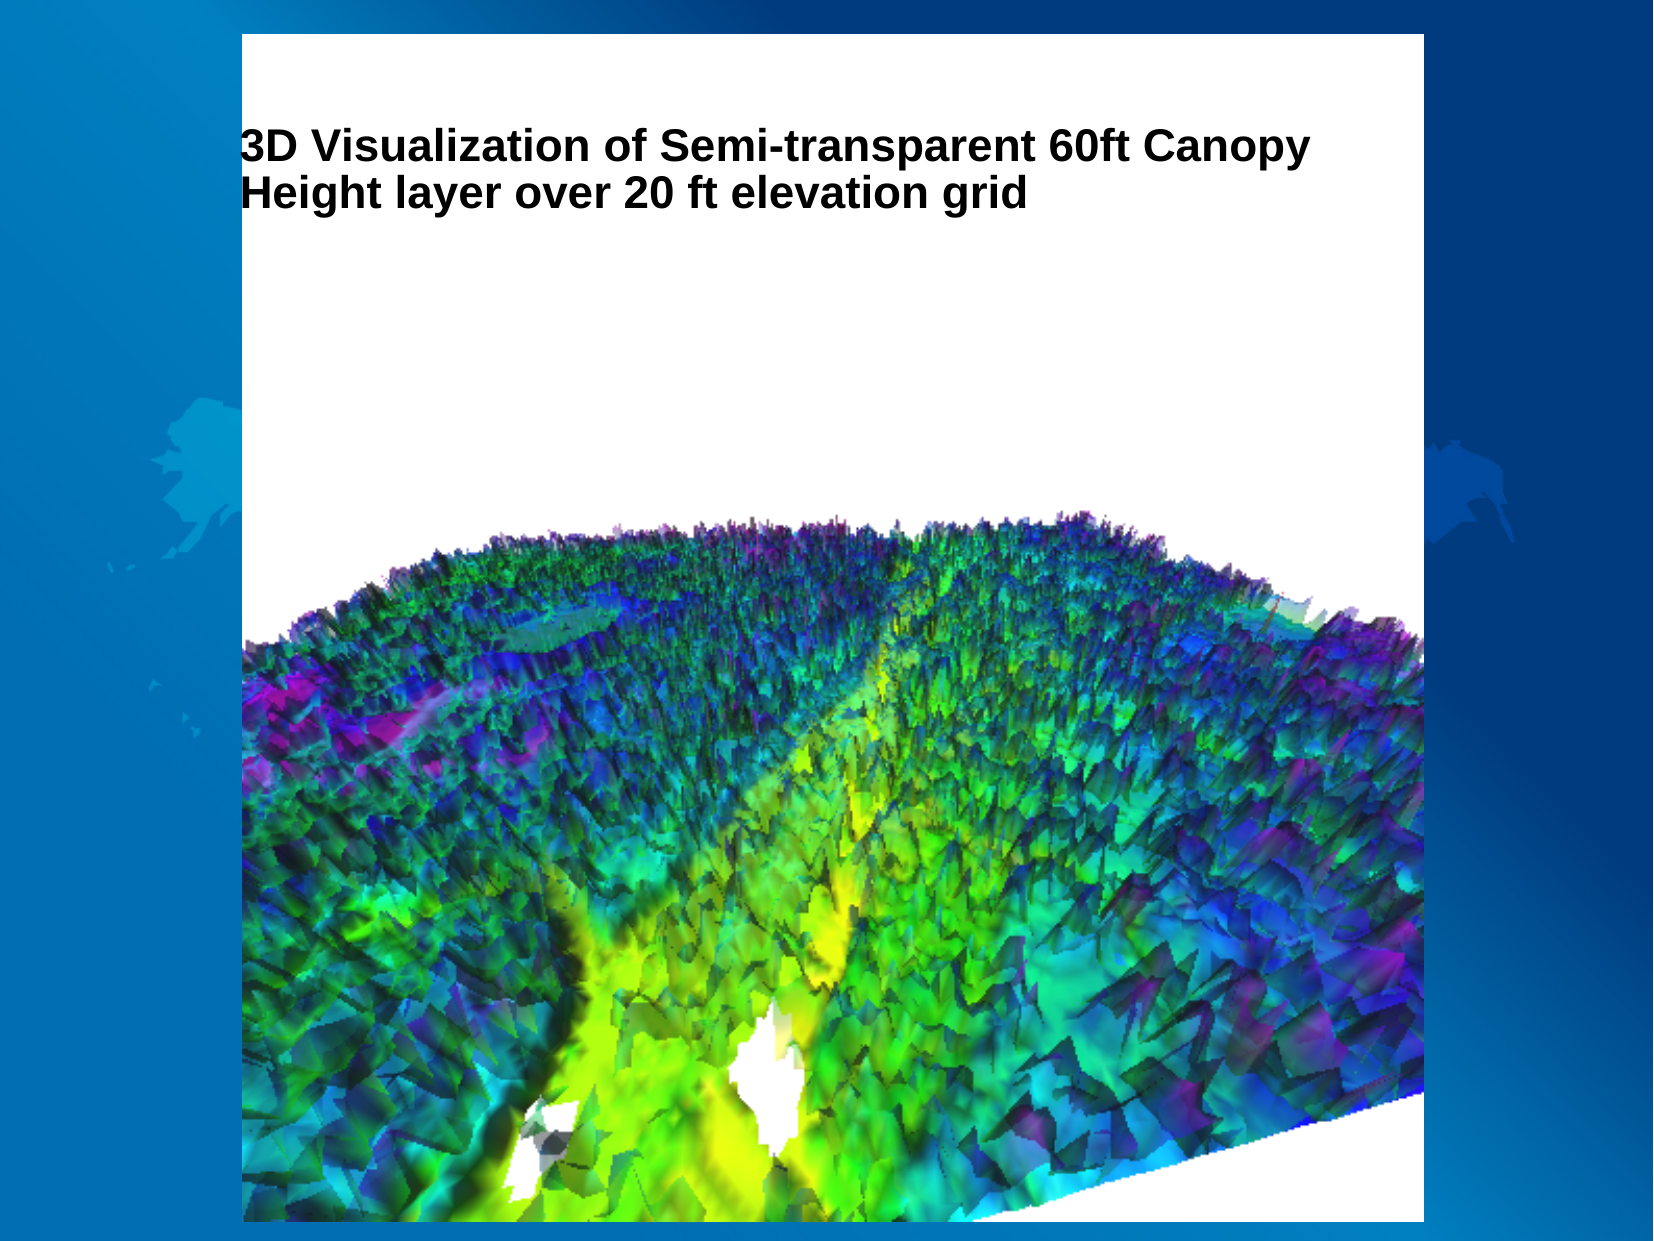

3D Visualization of Semi-transparent 60ft Canopy Height layer over 20 ft elevation grid